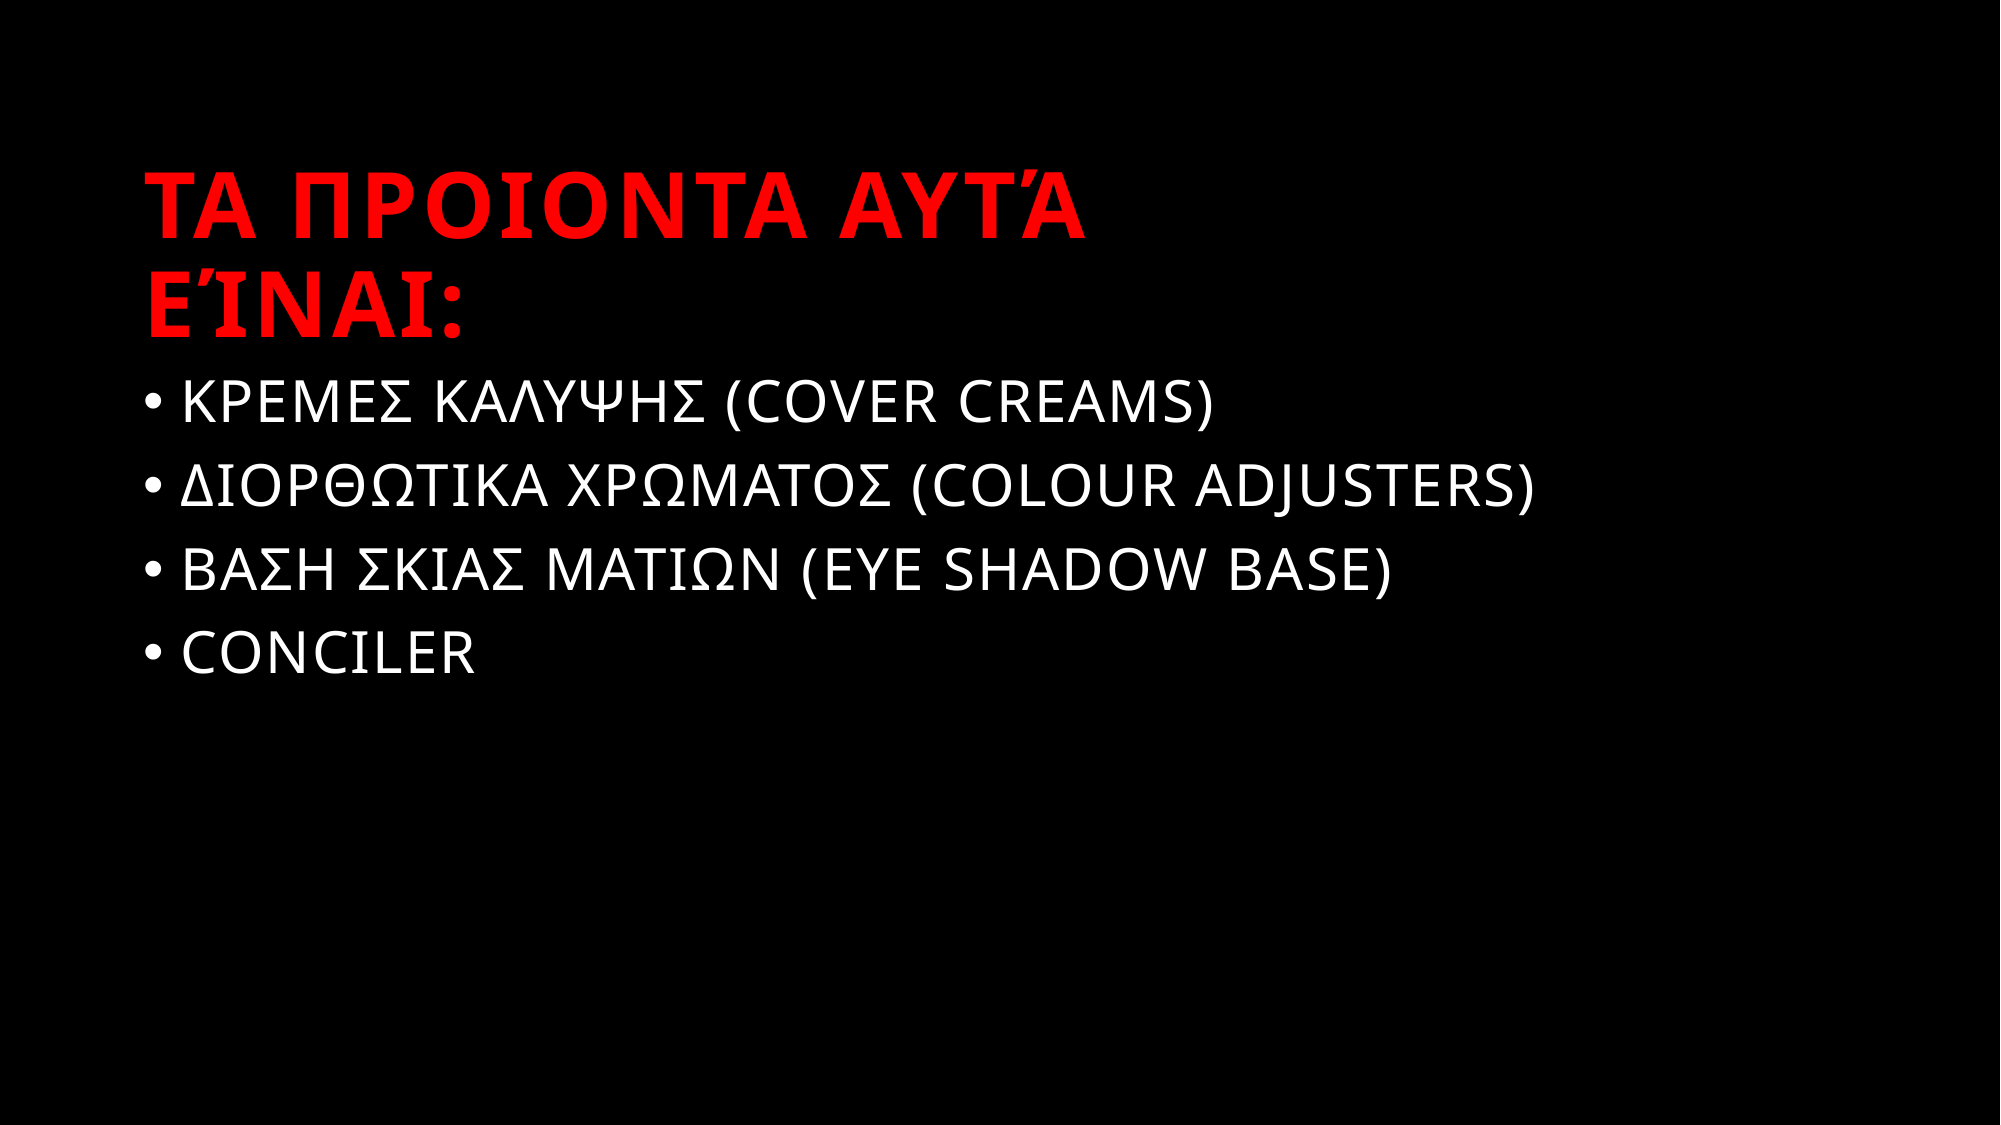

# ΤΑ ΠΡΟΙΟΝΤΑ ΑΥΤΆ ΕΊΝΑΙ:
ΚΡΕΜΕΣ ΚΑΛΥΨΗΣ (COVER CREAMS)
ΔΙΟΡΘΩΤΙΚΑ ΧΡΩΜΑΤΟΣ (COLOUR ADJUSTERS)
ΒΑΣΗ ΣΚΙΑΣ ΜΑΤΙΩΝ (EYE SHADOW BASE)
CONCILER